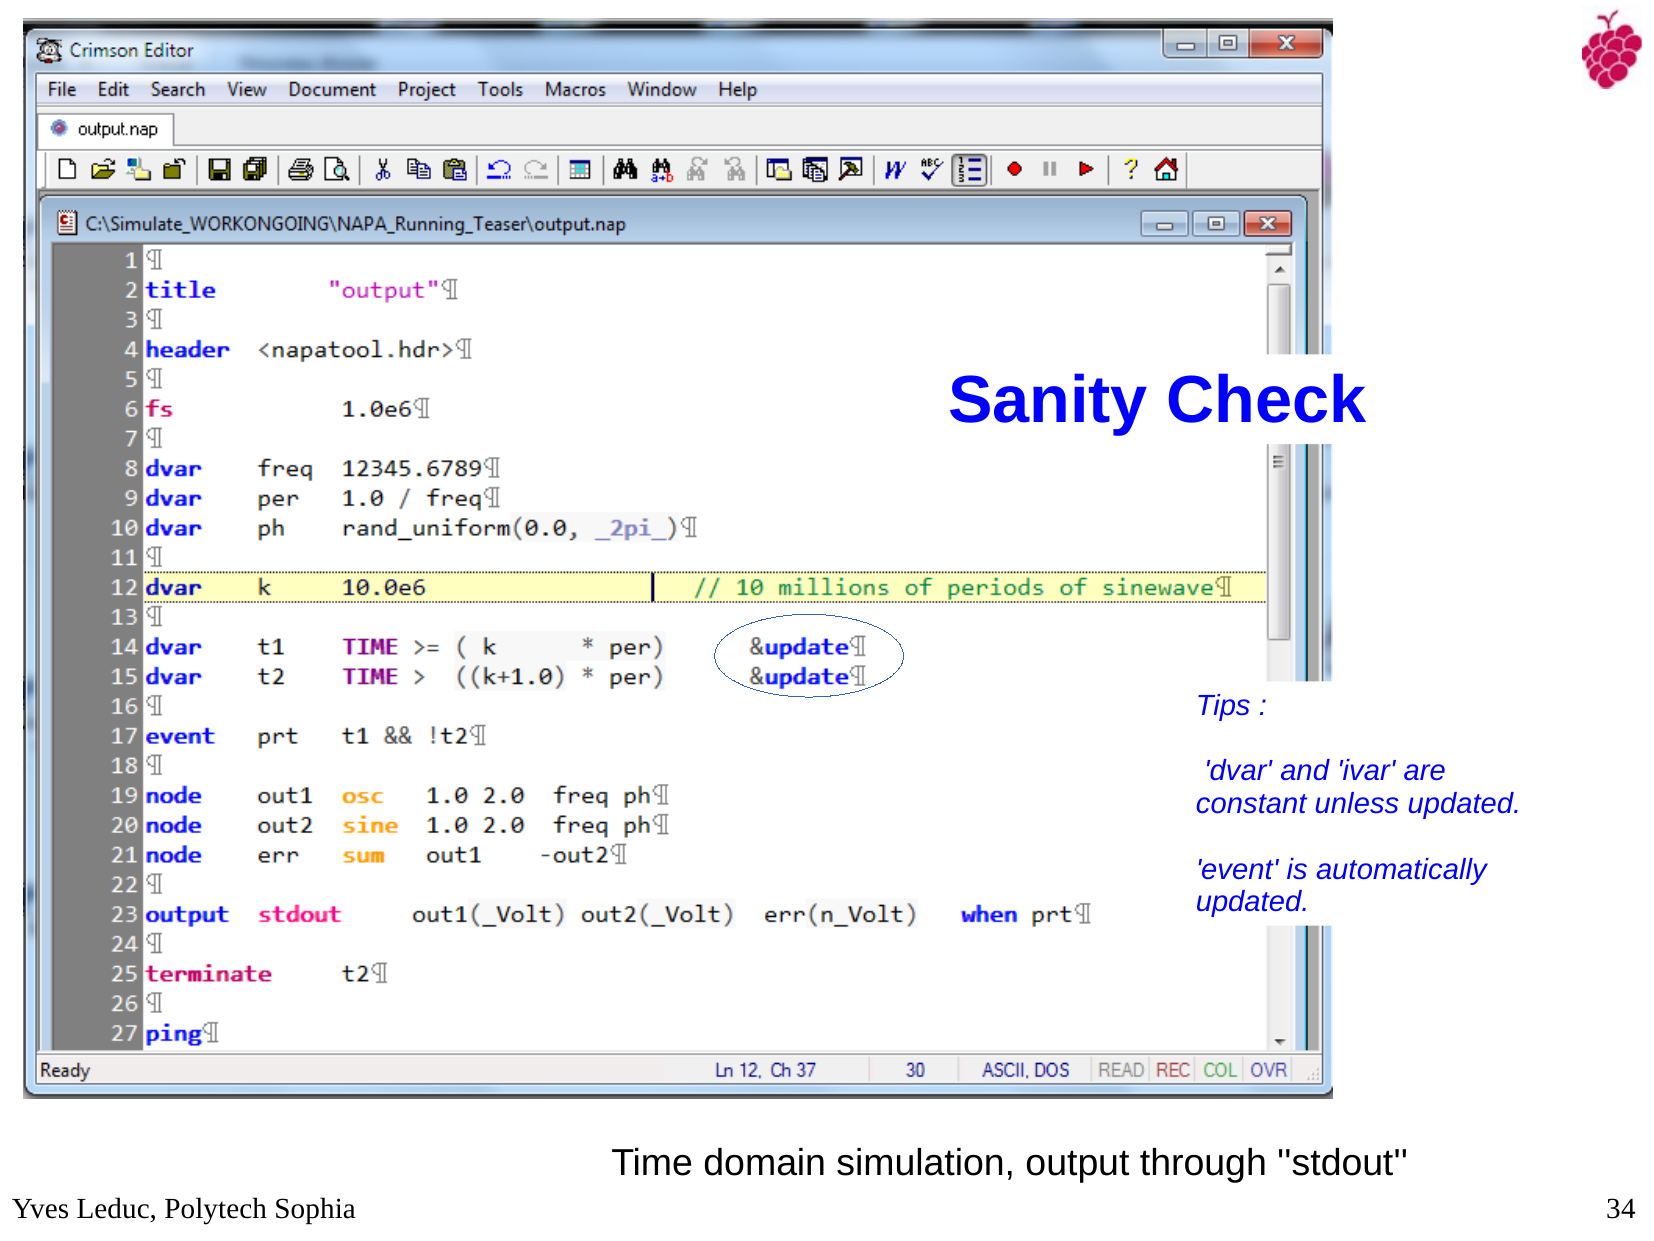

Sanity Check
Tips :
 'dvar' and 'ivar' are
constant unless updated.
'event' is automatically
updated.
Time domain simulation, output through ''stdout''
Yves Leduc, Polytech Sophia
34